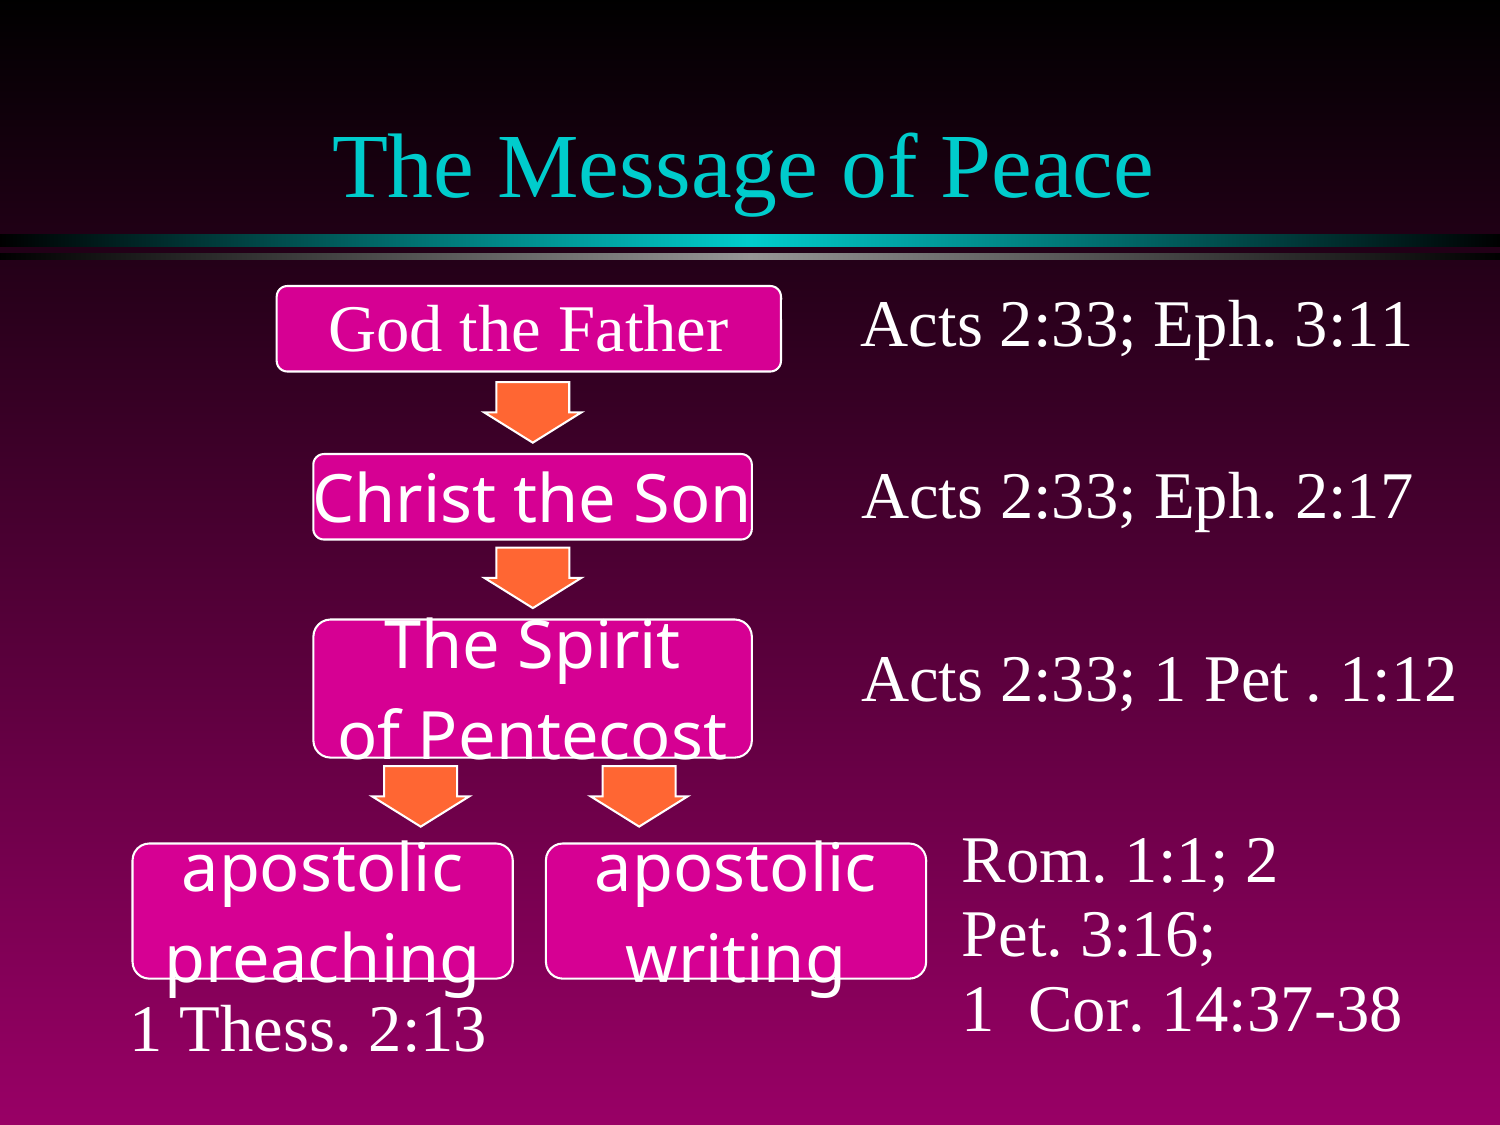

# The Message of Peace
Acts 2:33; Eph. 3:11
God the Father
Acts 2:33; Eph. 2:17
Christ the Son
The Spirit
of Pentecost
Acts 2:33; 1 Pet . 1:12
Rom. 1:1; 2
Pet. 3:16;
1 Cor. 14:37-38
apostolic
writing
apostolic
preaching
1 Thess. 2:13